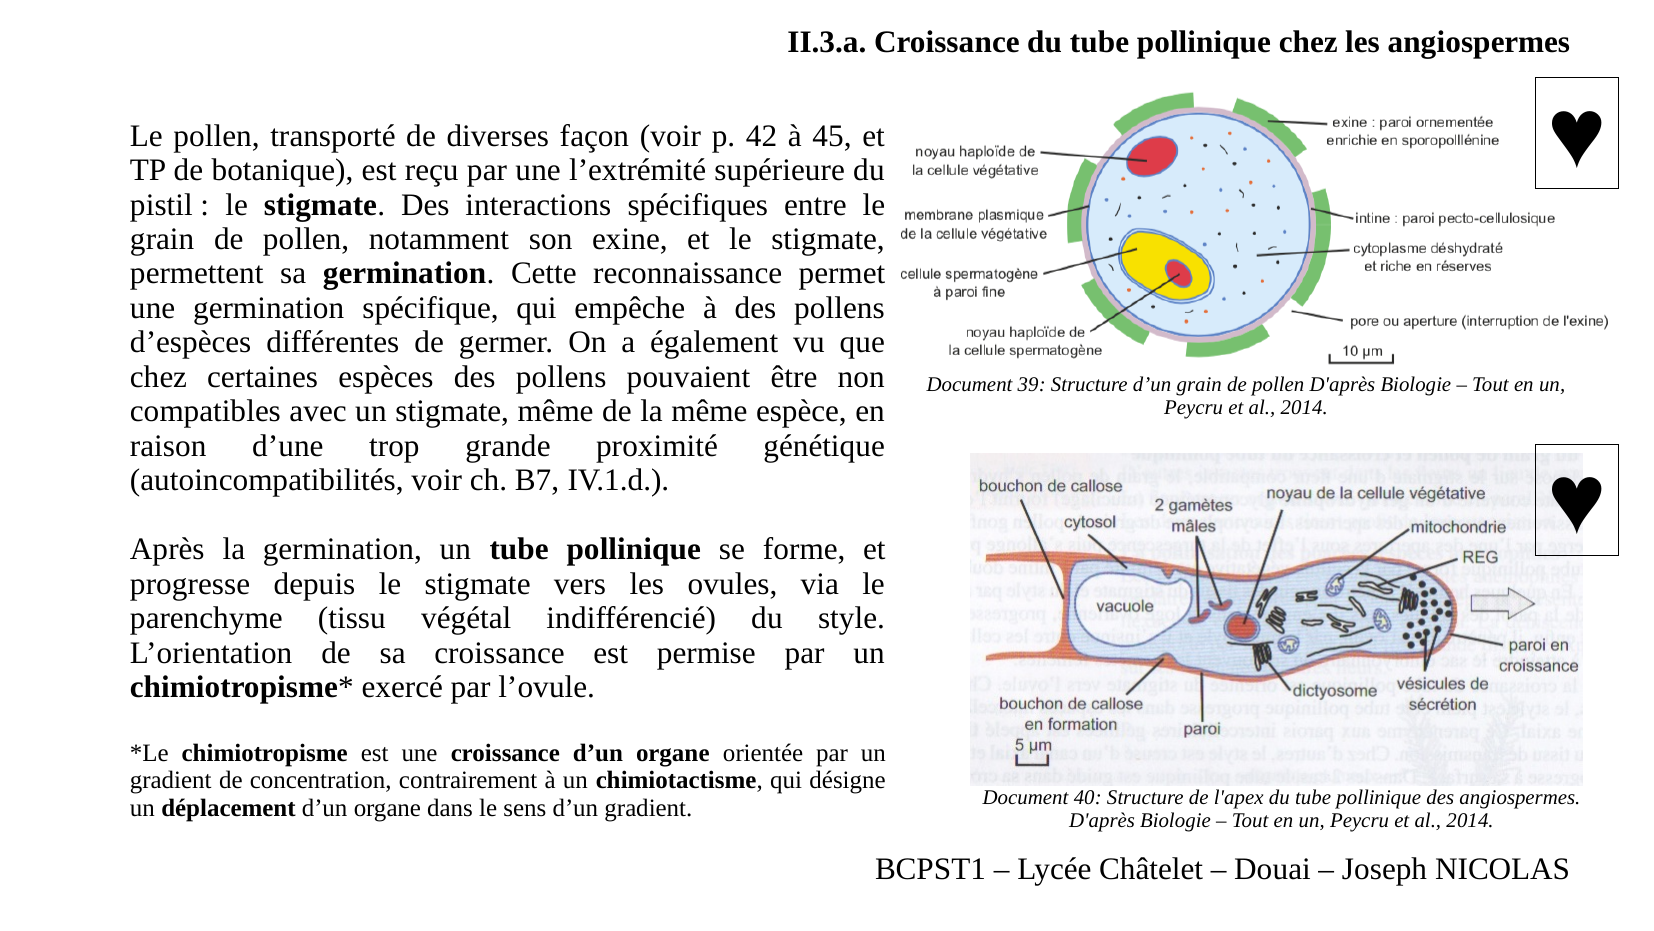

II.3.a. Croissance du tube pollinique chez les angiospermes
♥
Le pollen, transporté de diverses façon (voir p. 42 à 45, et TP de botanique), est reçu par une l’extrémité supérieure du pistil : le stigmate. Des interactions spécifiques entre le grain de pollen, notamment son exine, et le stigmate, permettent sa germination. Cette reconnaissance permet une germination spécifique, qui empêche à des pollens d’espèces différentes de germer. On a également vu que chez certaines espèces des pollens pouvaient être non compatibles avec un stigmate, même de la même espèce, en raison d’une trop grande proximité génétique (autoincompatibilités, voir ch. B7, IV.1.d.).
Après la germination, un tube pollinique se forme, et progresse depuis le stigmate vers les ovules, via le parenchyme (tissu végétal indifférencié) du style. L’orientation de sa croissance est permise par un chimiotropisme* exercé par l’ovule.
*Le chimiotropisme est une croissance d’un organe orientée par un gradient de concentration, contrairement à un chimiotactisme, qui désigne un déplacement d’un organe dans le sens d’un gradient.
Document 39: Structure d’un grain de pollen D'après Biologie – Tout en un, Peycru et al., 2014.
♥
Document 40: Structure de l'apex du tube pollinique des angiospermes. D'après Biologie – Tout en un, Peycru et al., 2014.
BCPST1 – Lycée Châtelet – Douai – Joseph NICOLAS